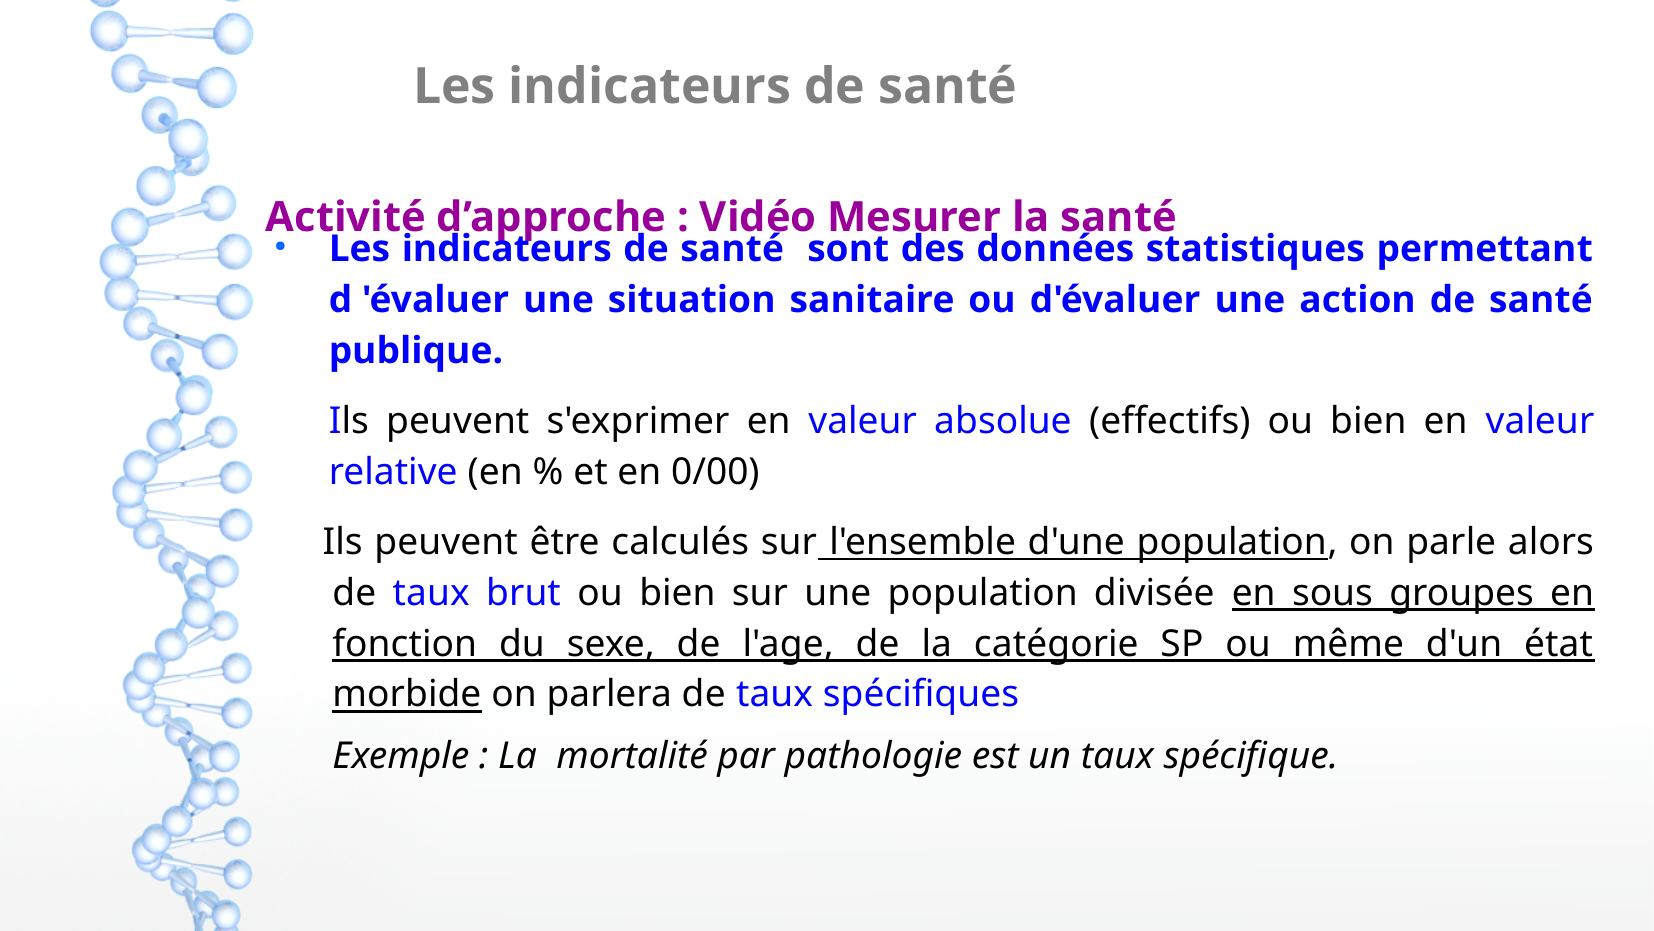

# Les indicateurs de santé Activité d’approche : Vidéo Mesurer la santé
Les indicateurs de santé sont des données statistiques permettant d 'évaluer une situation sanitaire ou d'évaluer une action de santé publique.
Ils peuvent s'exprimer en valeur absolue (effectifs) ou bien en valeur relative (en % et en 0/00)
 Ils peuvent être calculés sur l'ensemble d'une population, on parle alors de taux brut ou bien sur une population divisée en sous groupes en fonction du sexe, de l'age, de la catégorie SP ou même d'un état morbide on parlera de taux spécifiques
Exemple : La mortalité par pathologie est un taux spécifique.